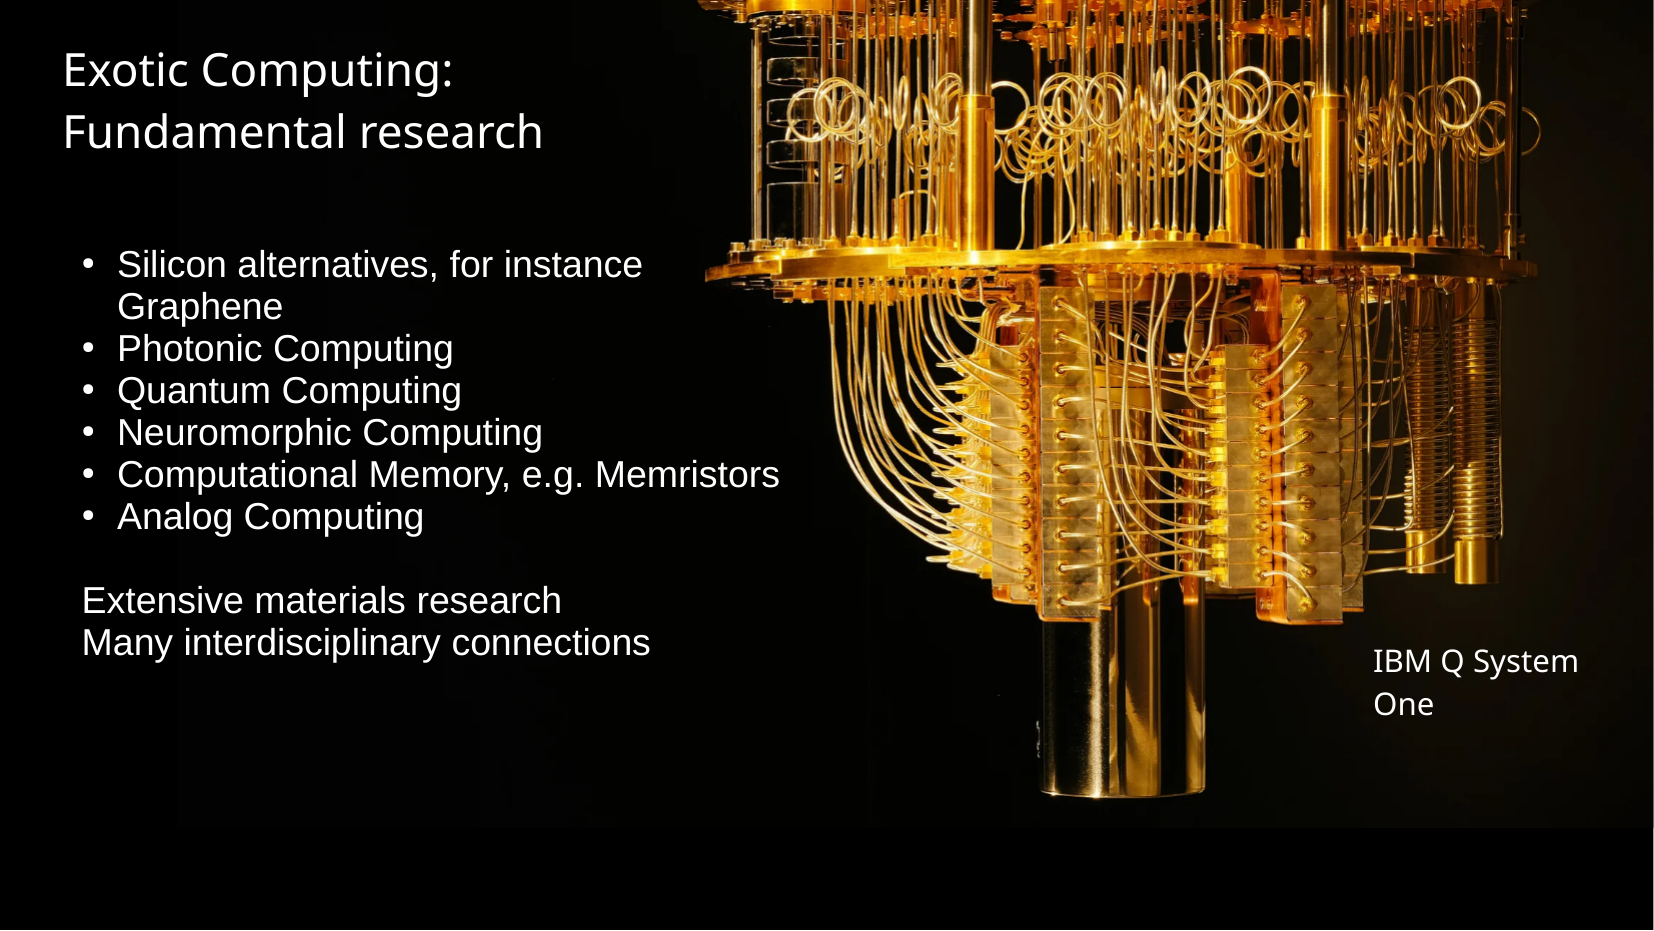

Exotic Computing:
Fundamental research
Silicon alternatives, for instance
Graphene
Photonic Computing
Quantum Computing
Neuromorphic Computing
Computational Memory, e.g. Memristors
Analog Computing
Extensive materials research
Many interdisciplinary connections
IBM Q System One